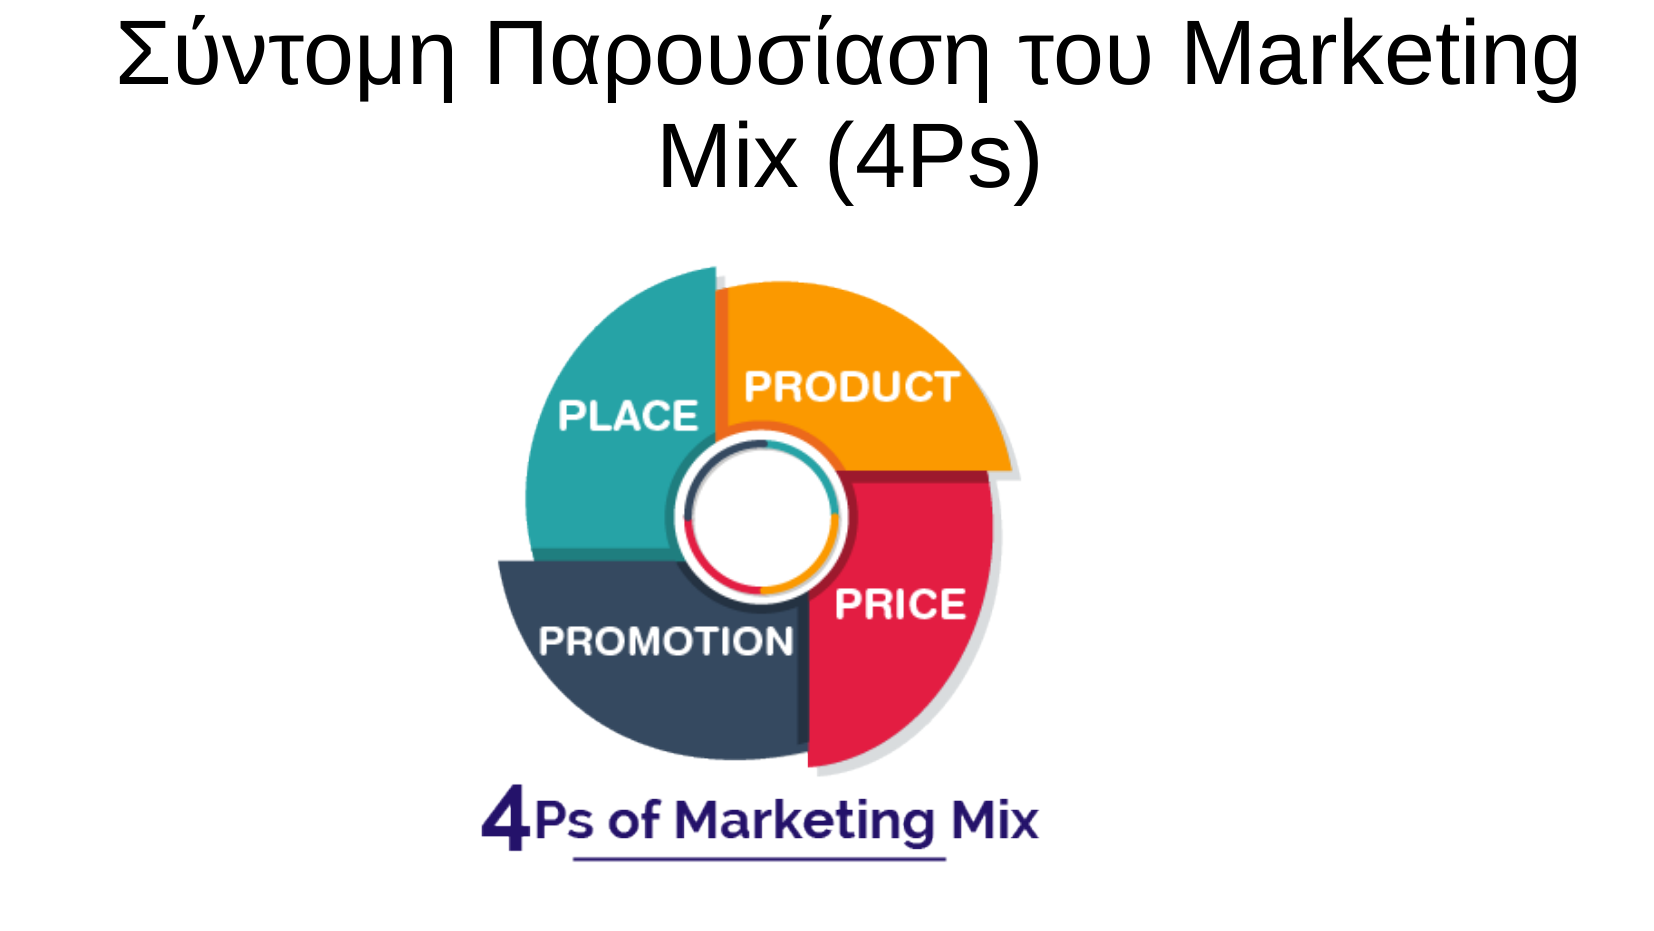

# Σύντομη Παρουσίαση του Marketing Mix (4Ps)